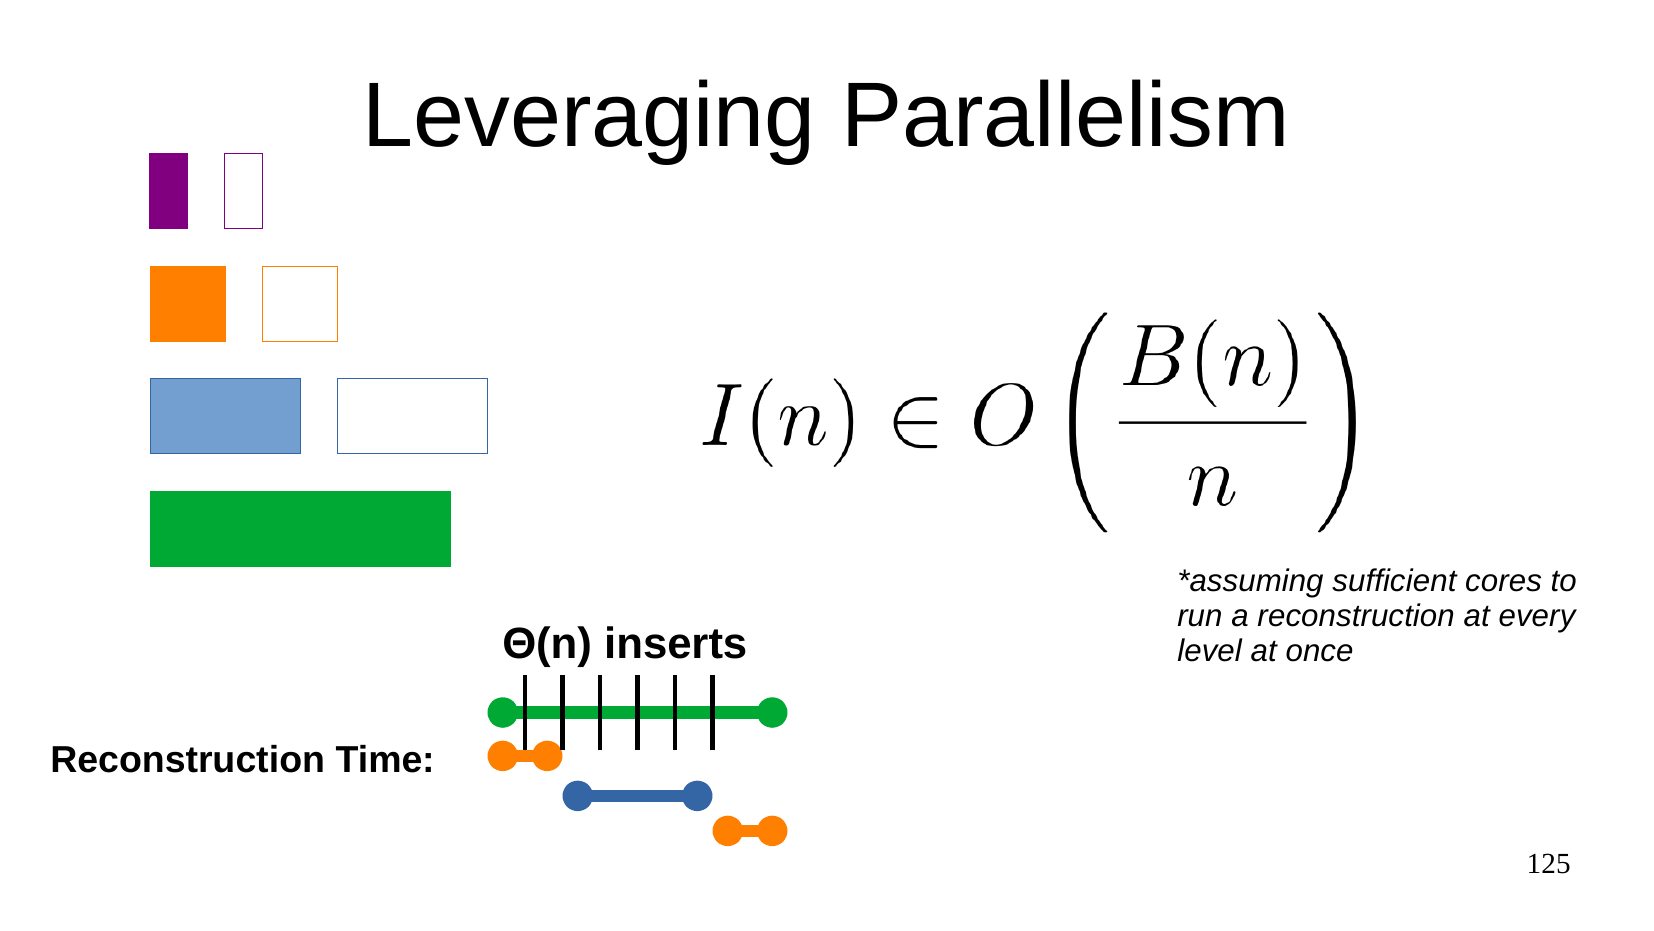

# Leveraging Parallelism
*assuming sufficient cores to
run a reconstruction at every
level at once
Θ(n) inserts
Reconstruction Time:
125